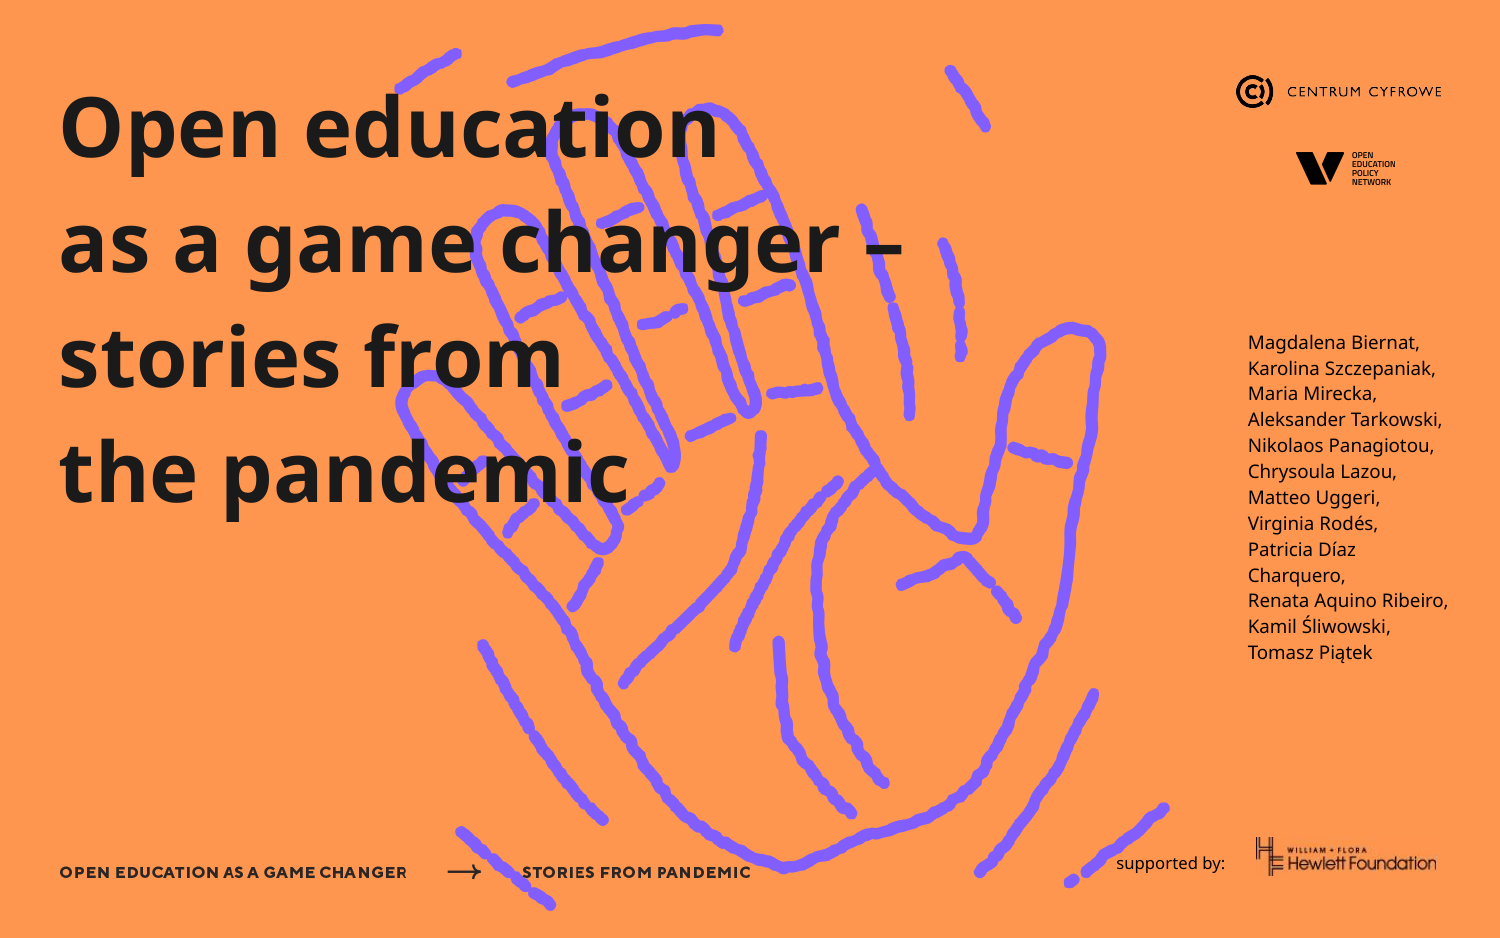

# Open education as a game changer – stories from the pandemic
Magdalena Biernat,
Karolina Szczepaniak,
Maria Mirecka,
Aleksander Tarkowski,
Nikolaos Panagiotou,
Chrysoula Lazou,
Matteo Uggeri,
Virginia Rodés,
Patricia Díaz Charquero,
Renata Aquino Ribeiro,
Kamil Śliwowski,
Tomasz Piątek